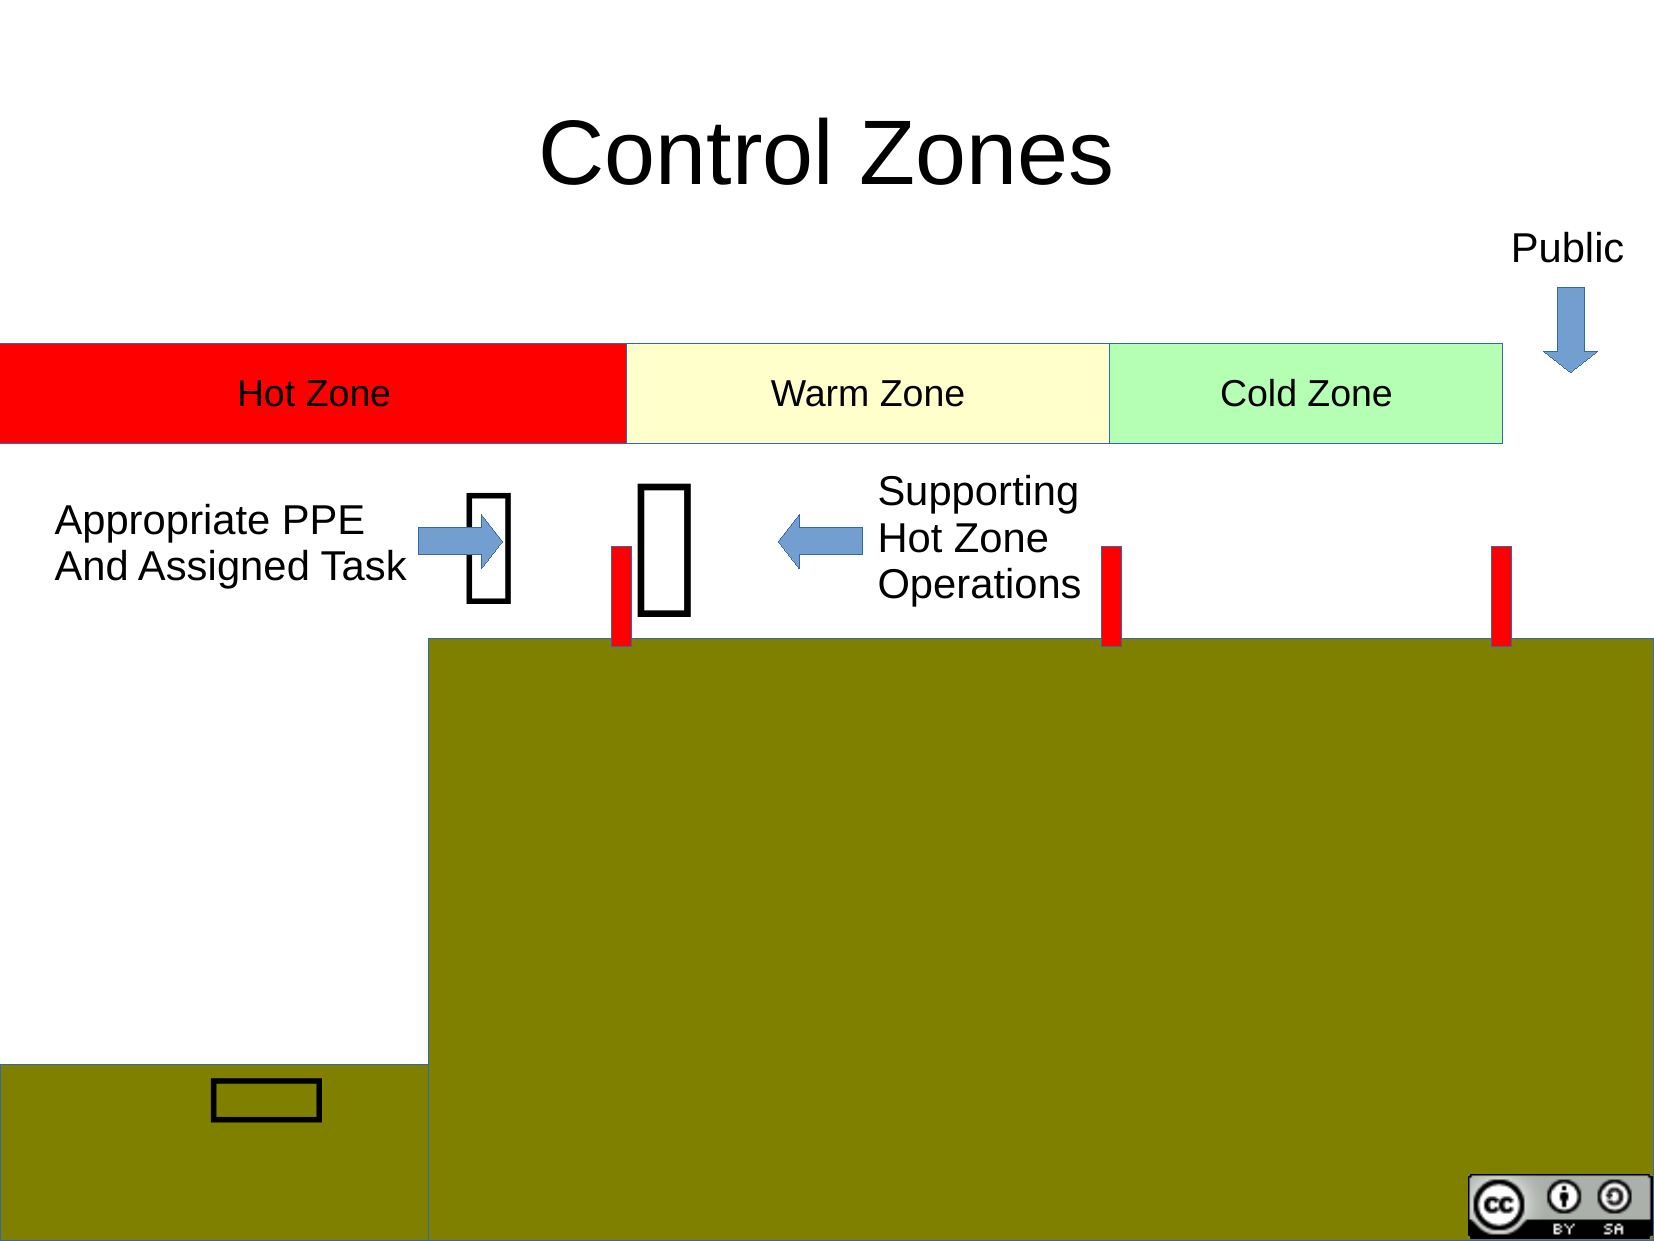

# Control Zones
Public
Hot Zone
Warm Zone
Cold Zone
Supporting
Hot Zone
Operations


Appropriate PPE
And Assigned Task
